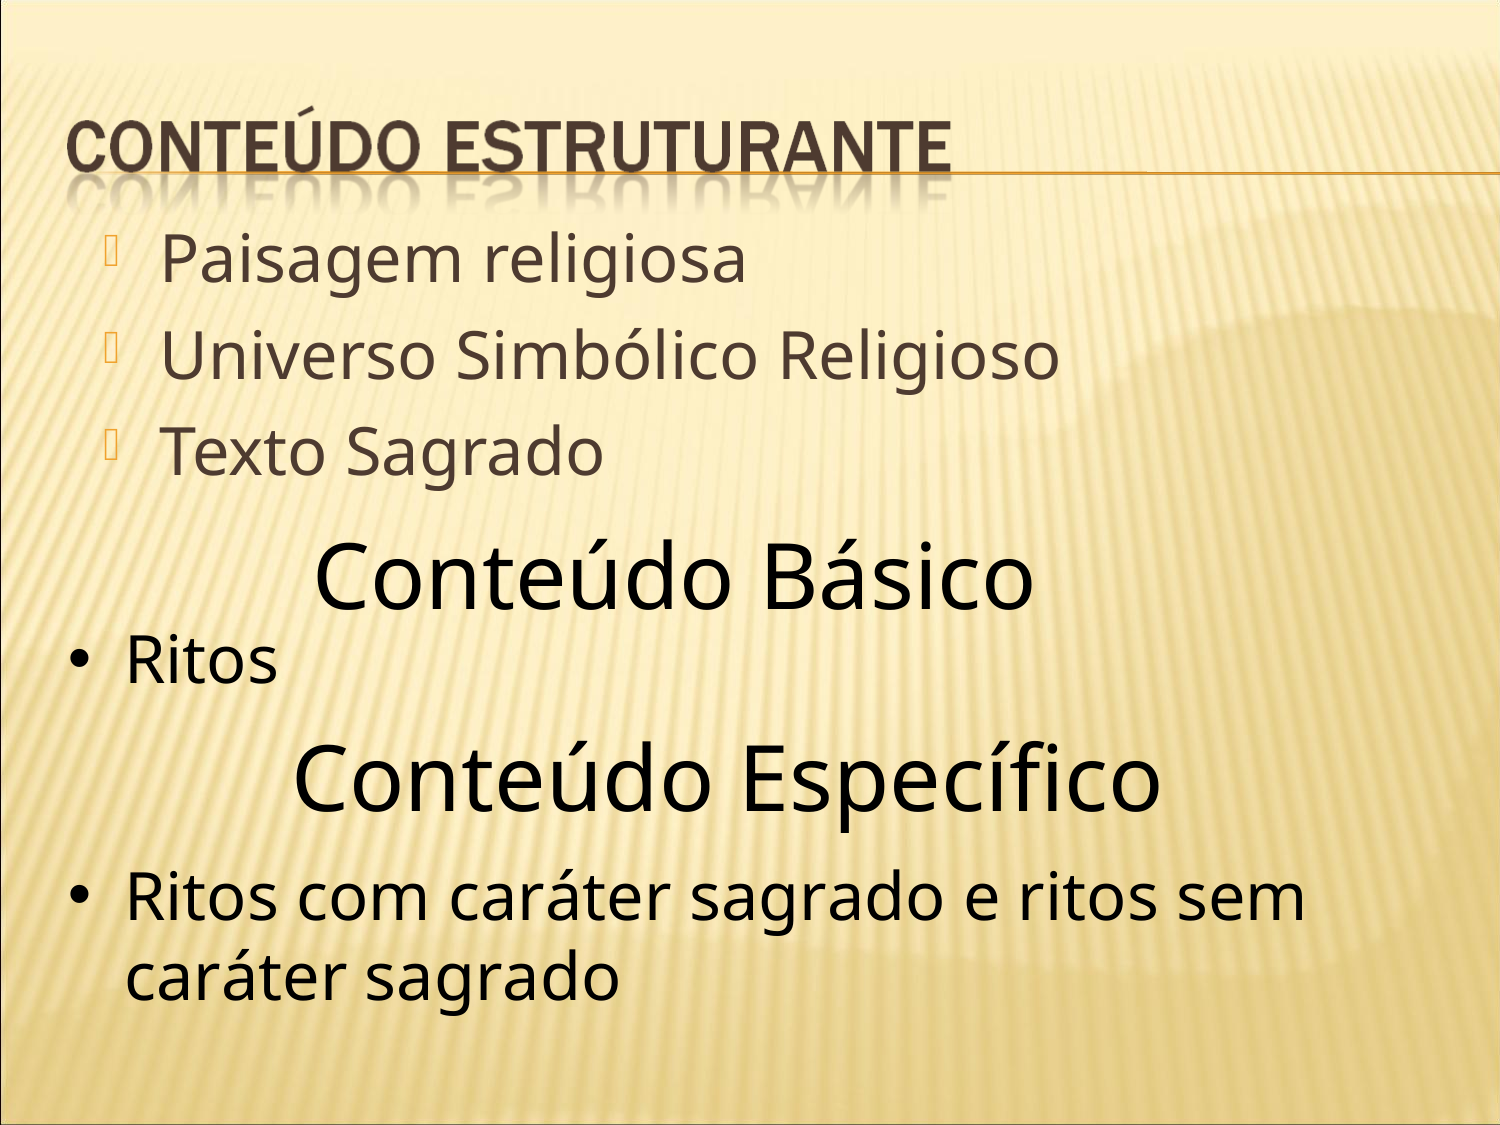

# Paisagem religiosa
Universo Simbólico Religioso
Texto Sagrado
Conteúdo Básico
Ritos
Conteúdo Específico
Ritos com caráter sagrado e ritos sem caráter sagrado